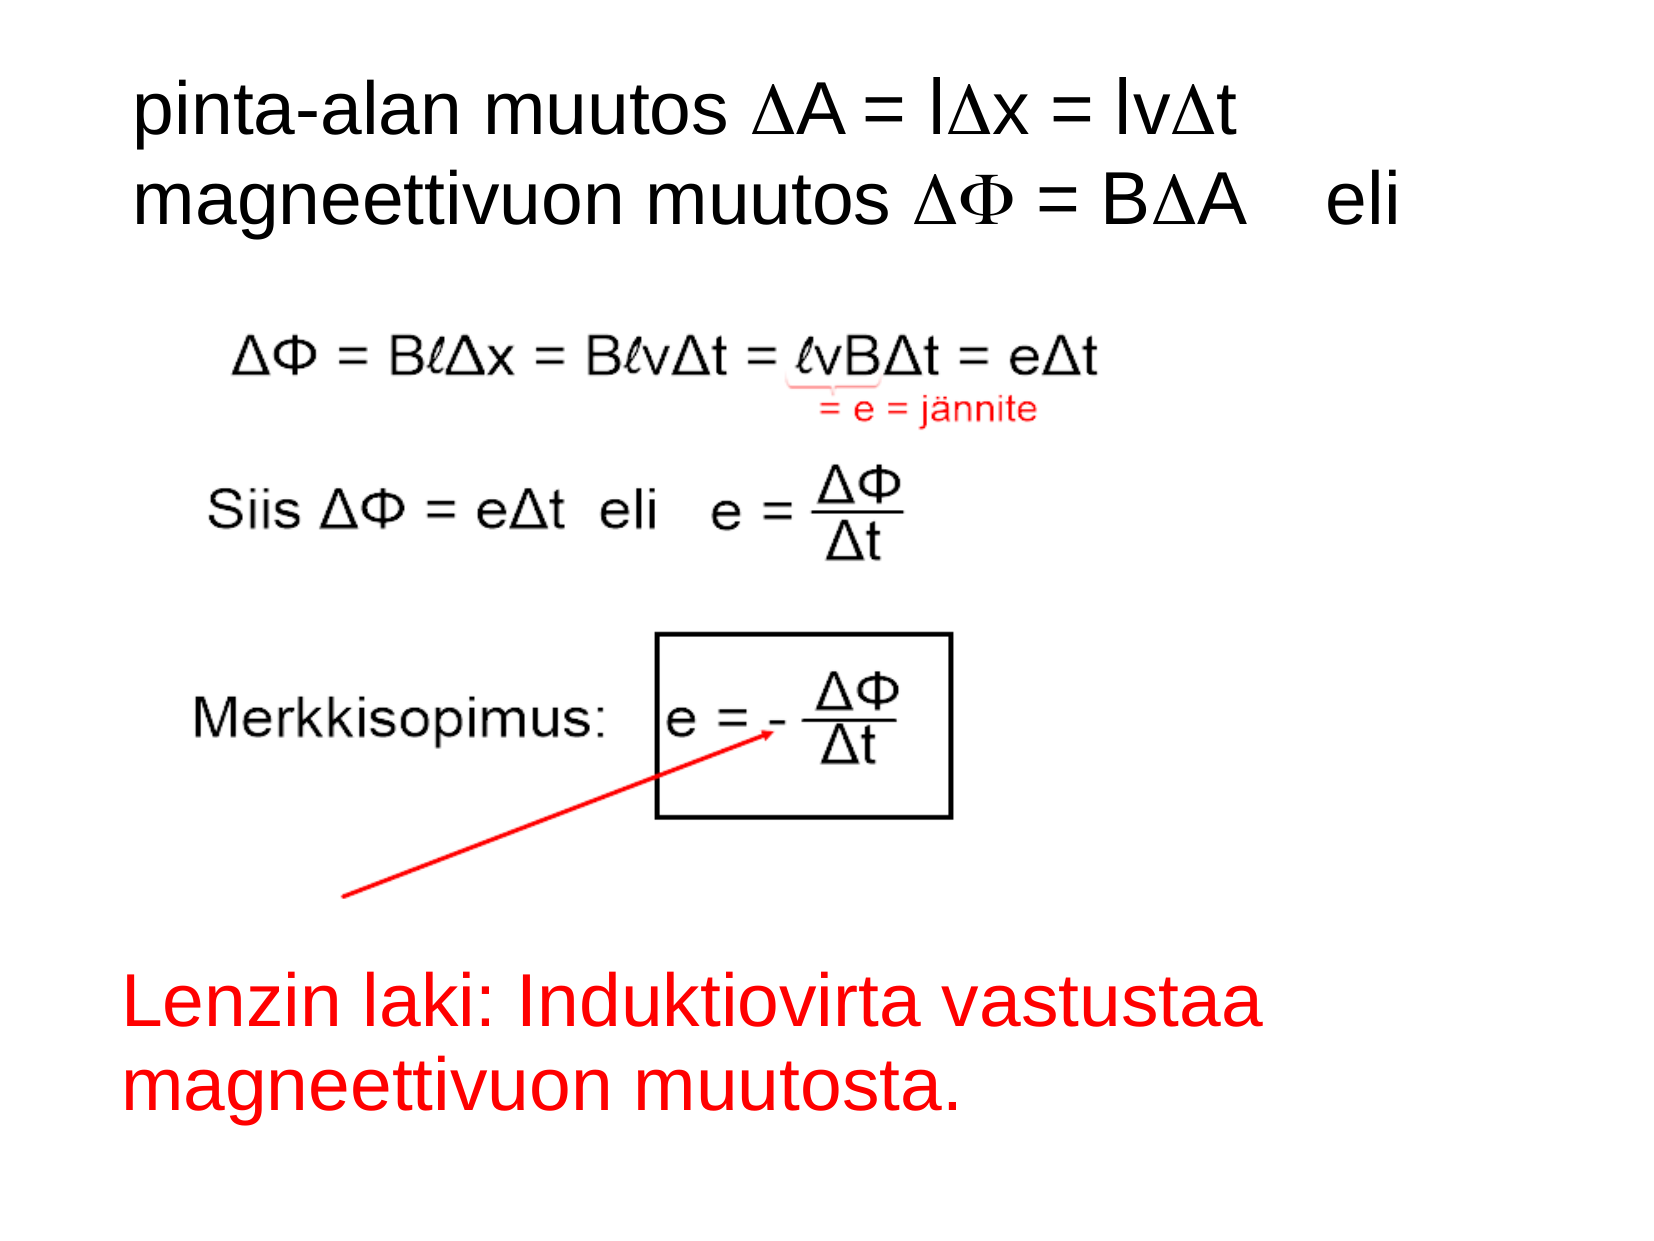

pinta-alan muutos DA = lDx = lvDt
magneettivuon muutos DF = BDA eli
Lenzin laki: Induktiovirta vastustaa magneettivuon muutosta.